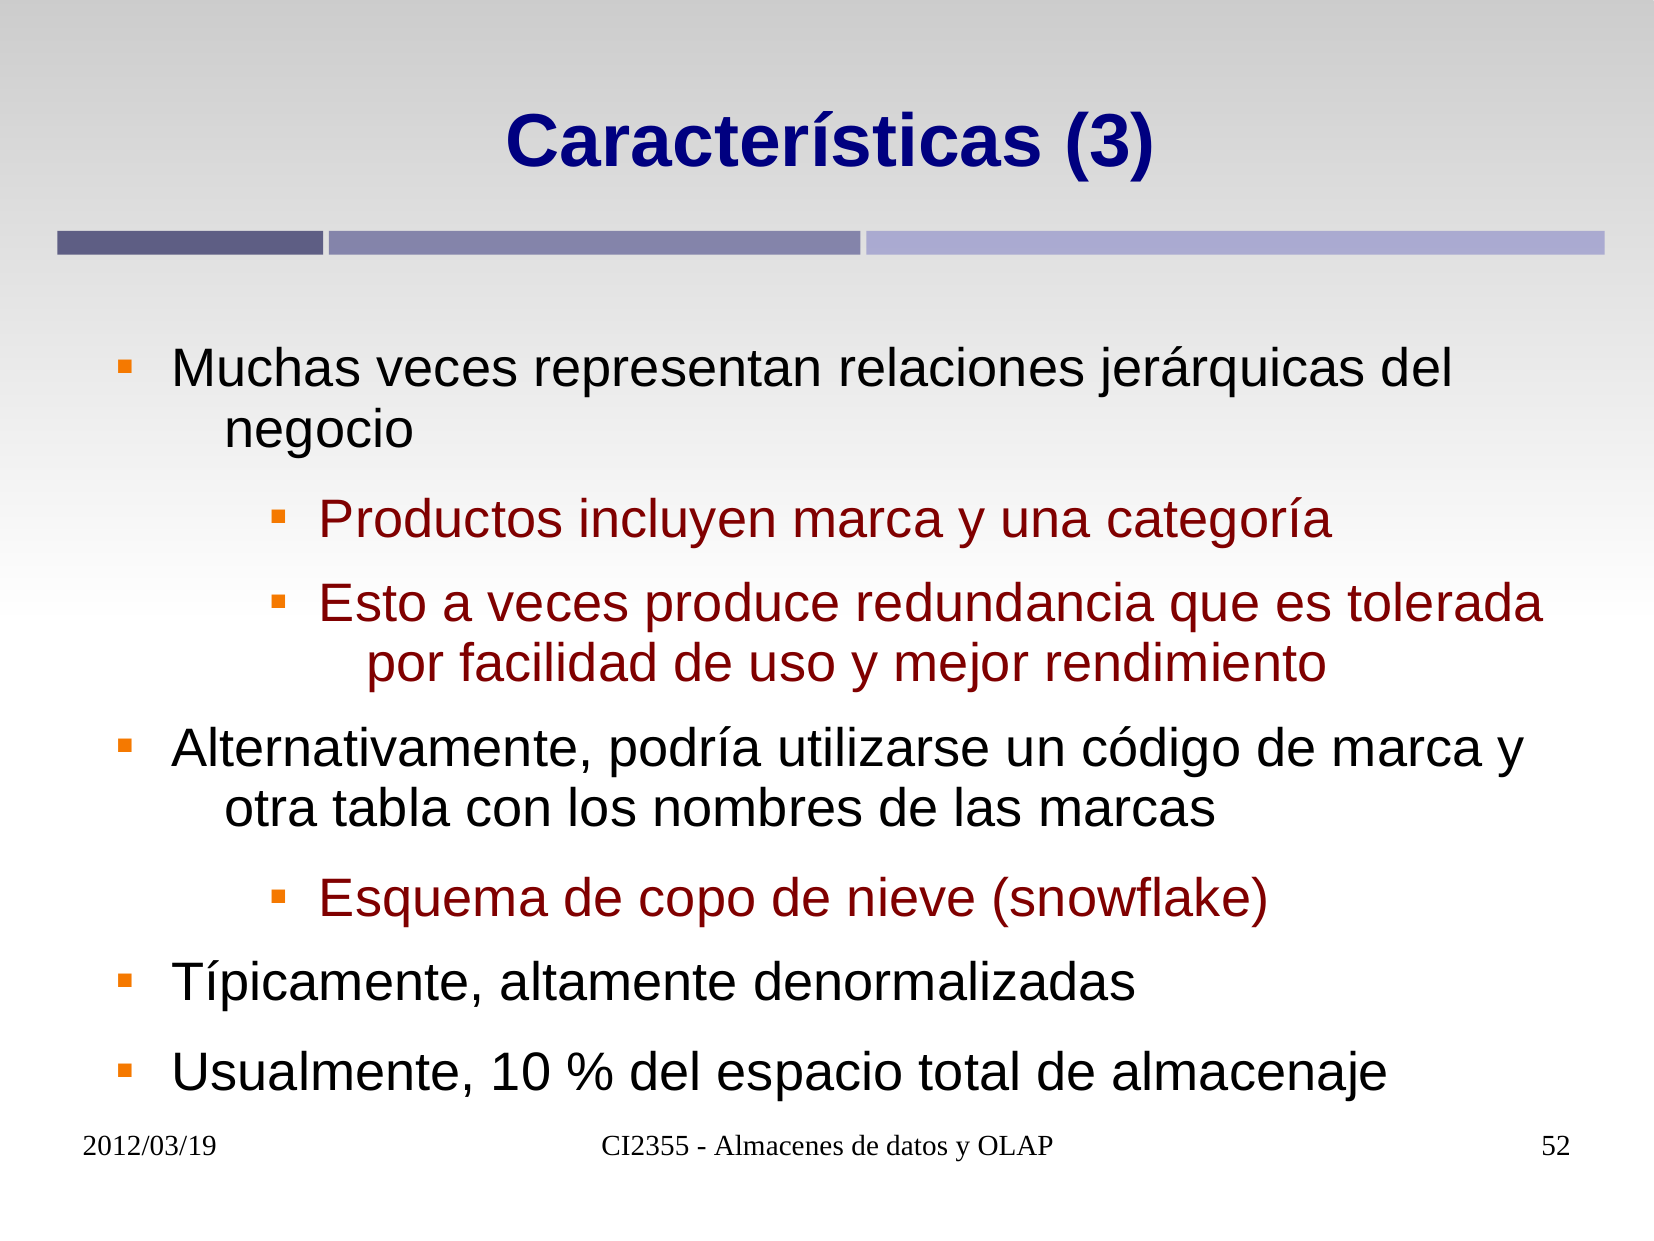

# Características (3)
Muchas veces representan relaciones jerárquicas del negocio
Productos incluyen marca y una categoría
Esto a veces produce redundancia que es tolerada por facilidad de uso y mejor rendimiento
Alternativamente, podría utilizarse un código de marca y otra tabla con los nombres de las marcas
Esquema de copo de nieve (snowflake)
Típicamente, altamente denormalizadas
Usualmente, 10 % del espacio total de almacenaje
2012/03/19
CI2355 - Almacenes de datos y OLAP
52